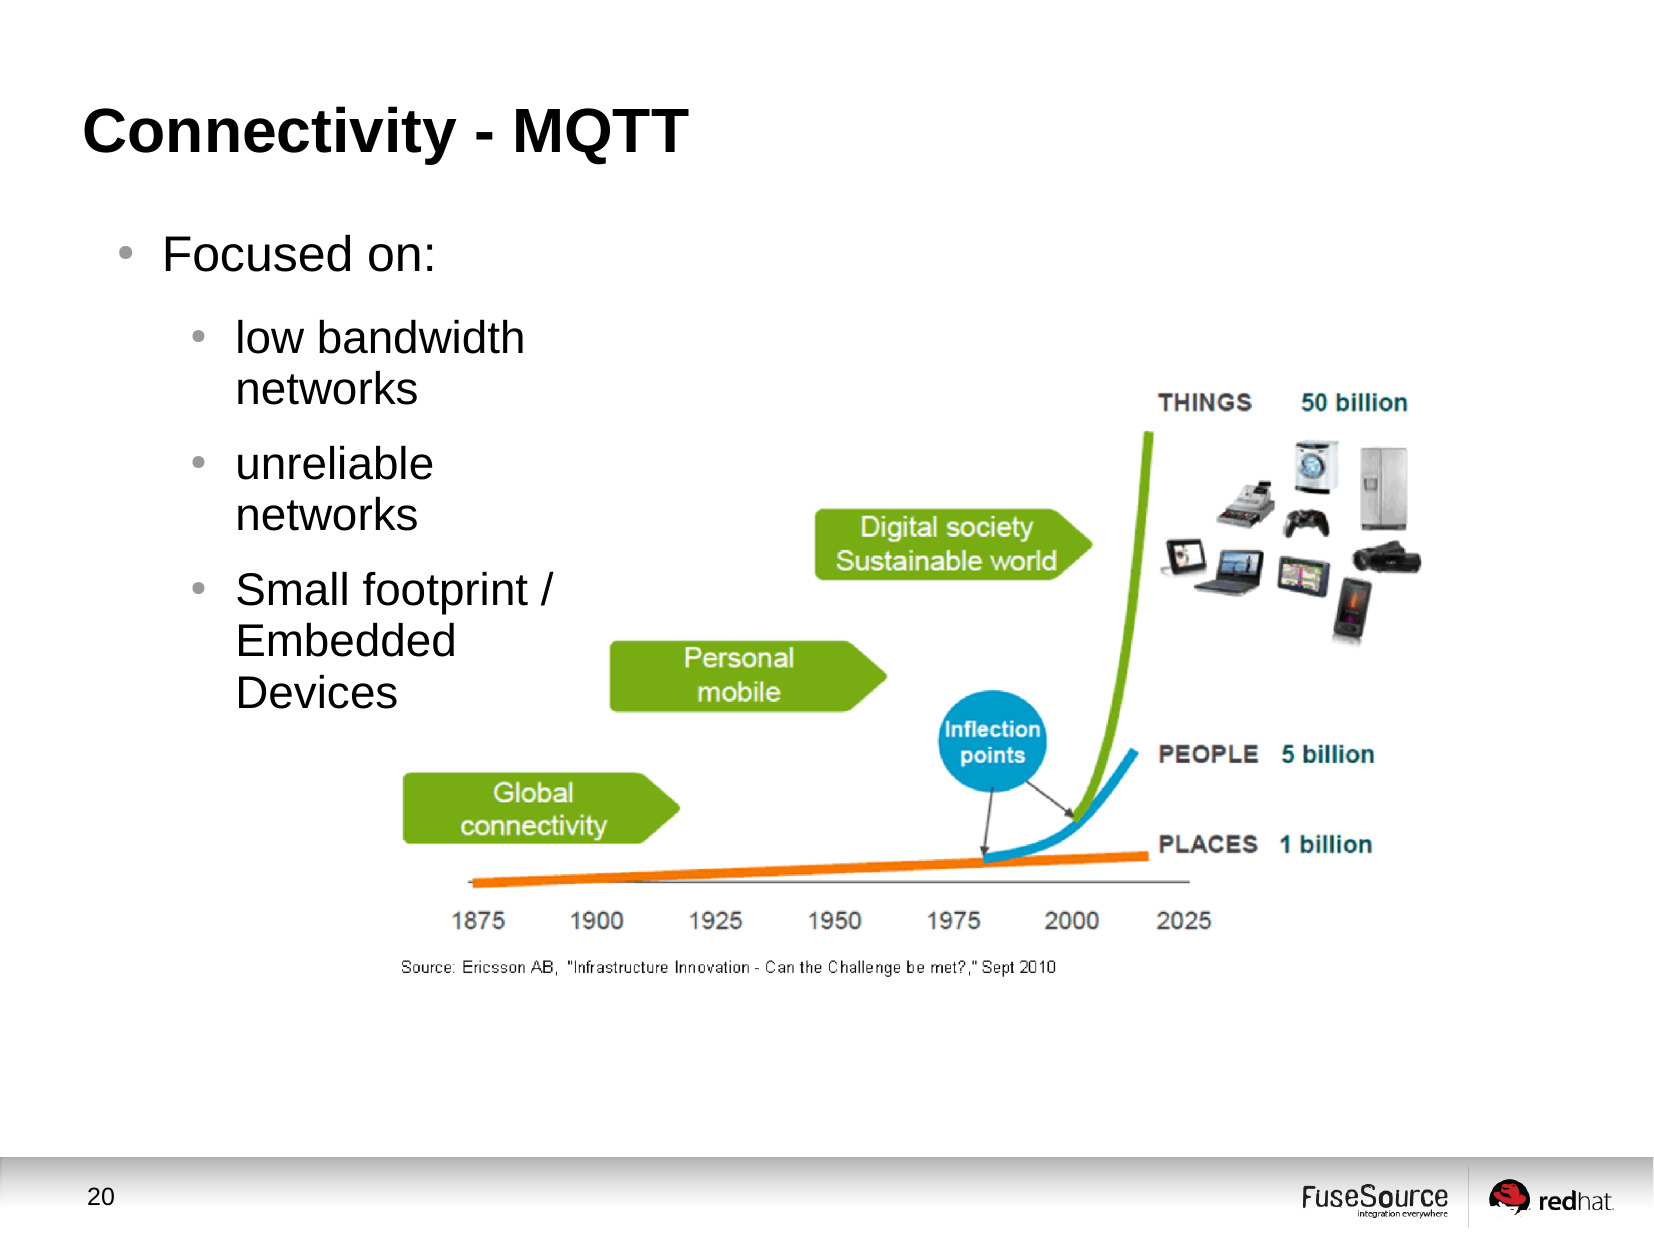

# Connectivity - MQTT
Focused on:
low bandwidth networks
unreliable networks
Small footprint / Embedded Devices